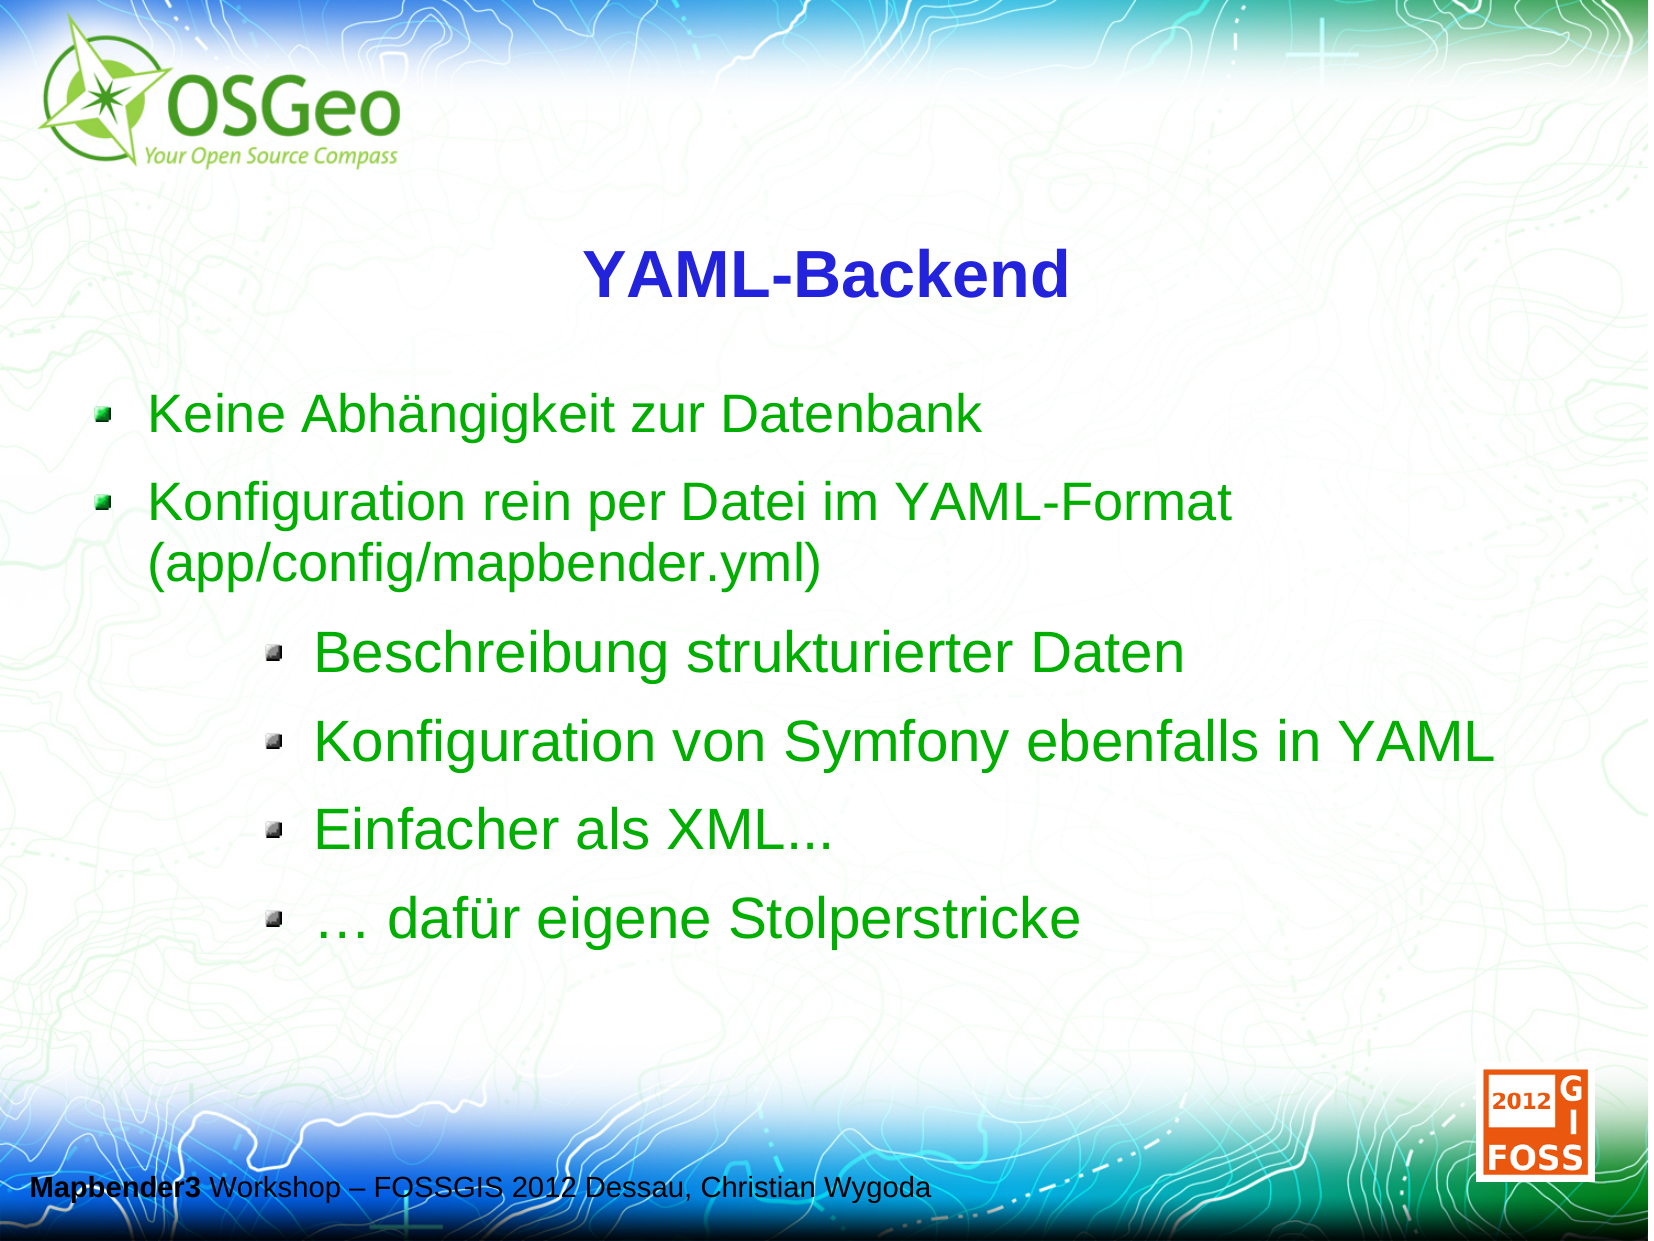

# YAML-Backend
Keine Abhängigkeit zur Datenbank
Konfiguration rein per Datei im YAML-Format (app/config/mapbender.yml)
Beschreibung strukturierter Daten
Konfiguration von Symfony ebenfalls in YAML
Einfacher als XML...
… dafür eigene Stolperstricke